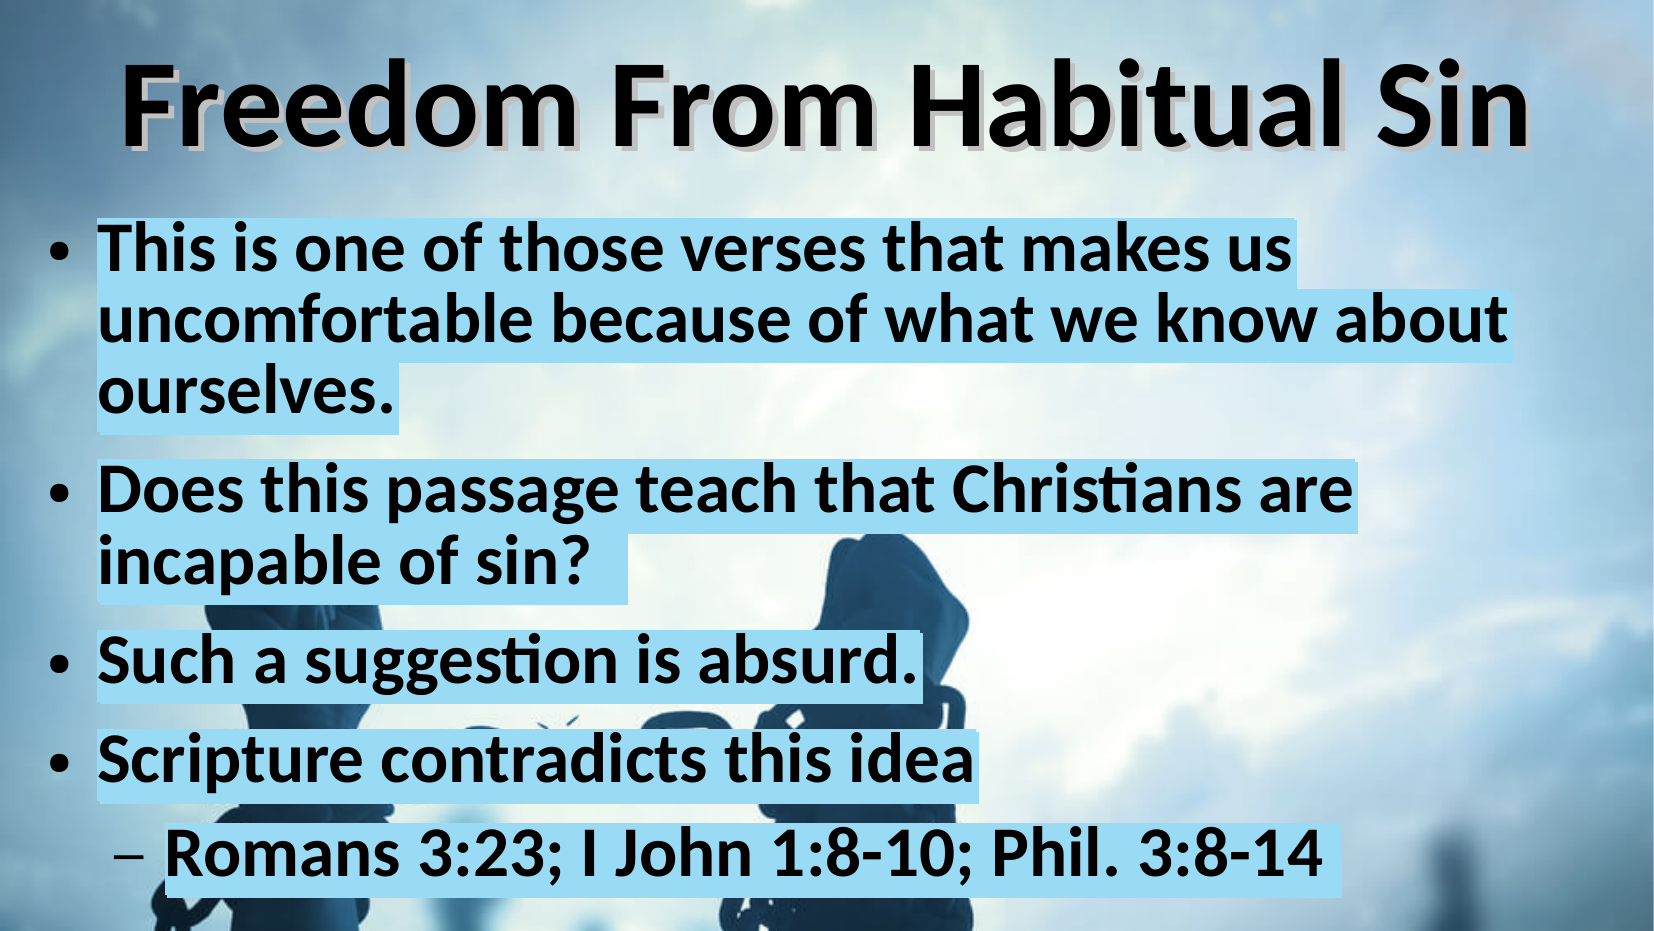

# Freedom From Habitual Sin
This is one of those verses that makes us uncomfortable because of what we know about ourselves.
Does this passage teach that Christians are incapable of sin?
Such a suggestion is absurd.
Scripture contradicts this idea
Romans 3:23; I John 1:8-10; Phil. 3:8-14